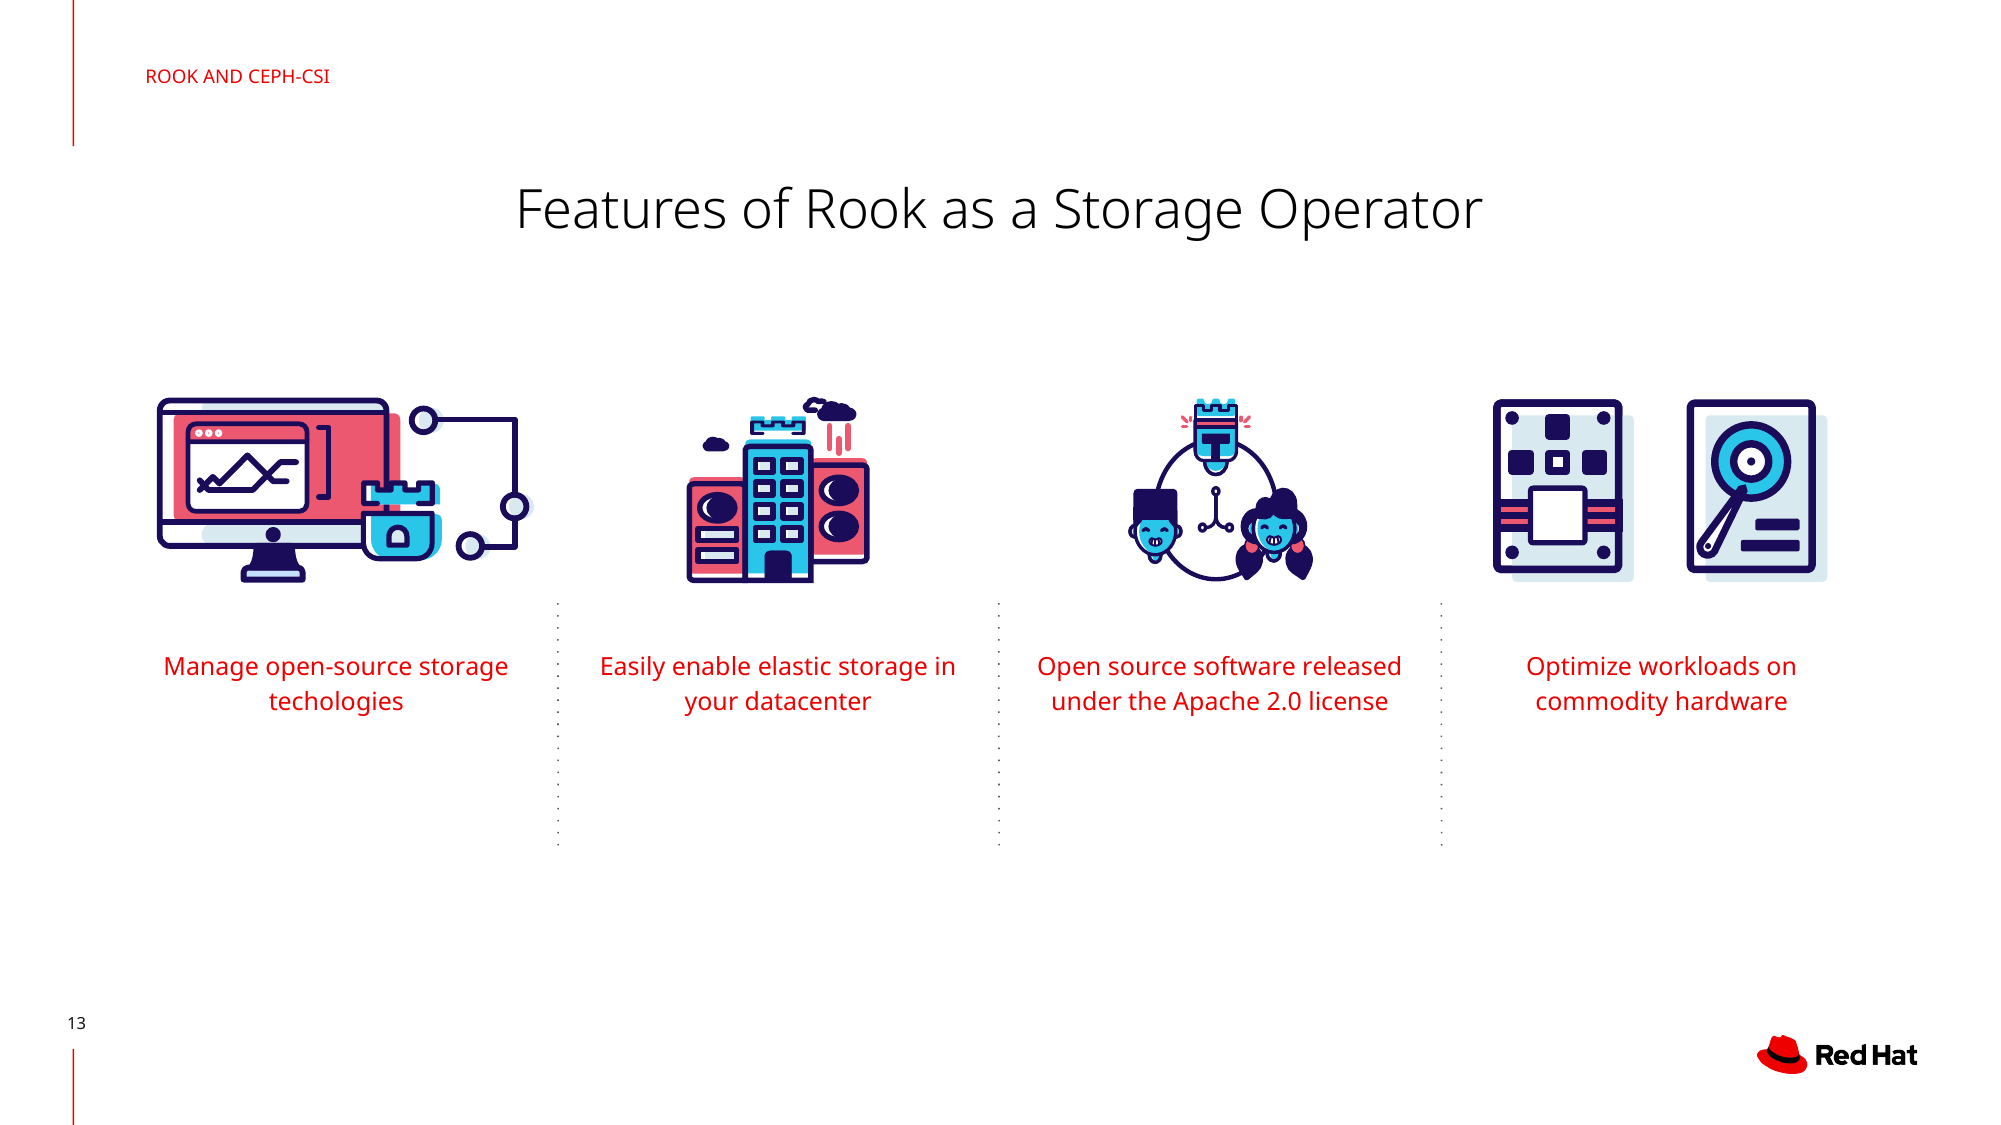

ROOK AND CEPH-CSI
# Features of Rook as a Storage Operator
Manage open-source storage techologies
Easily enable elastic storage in your datacenter
Open source software released under the Apache 2.0 license
Optimize workloads on commodity hardware
13